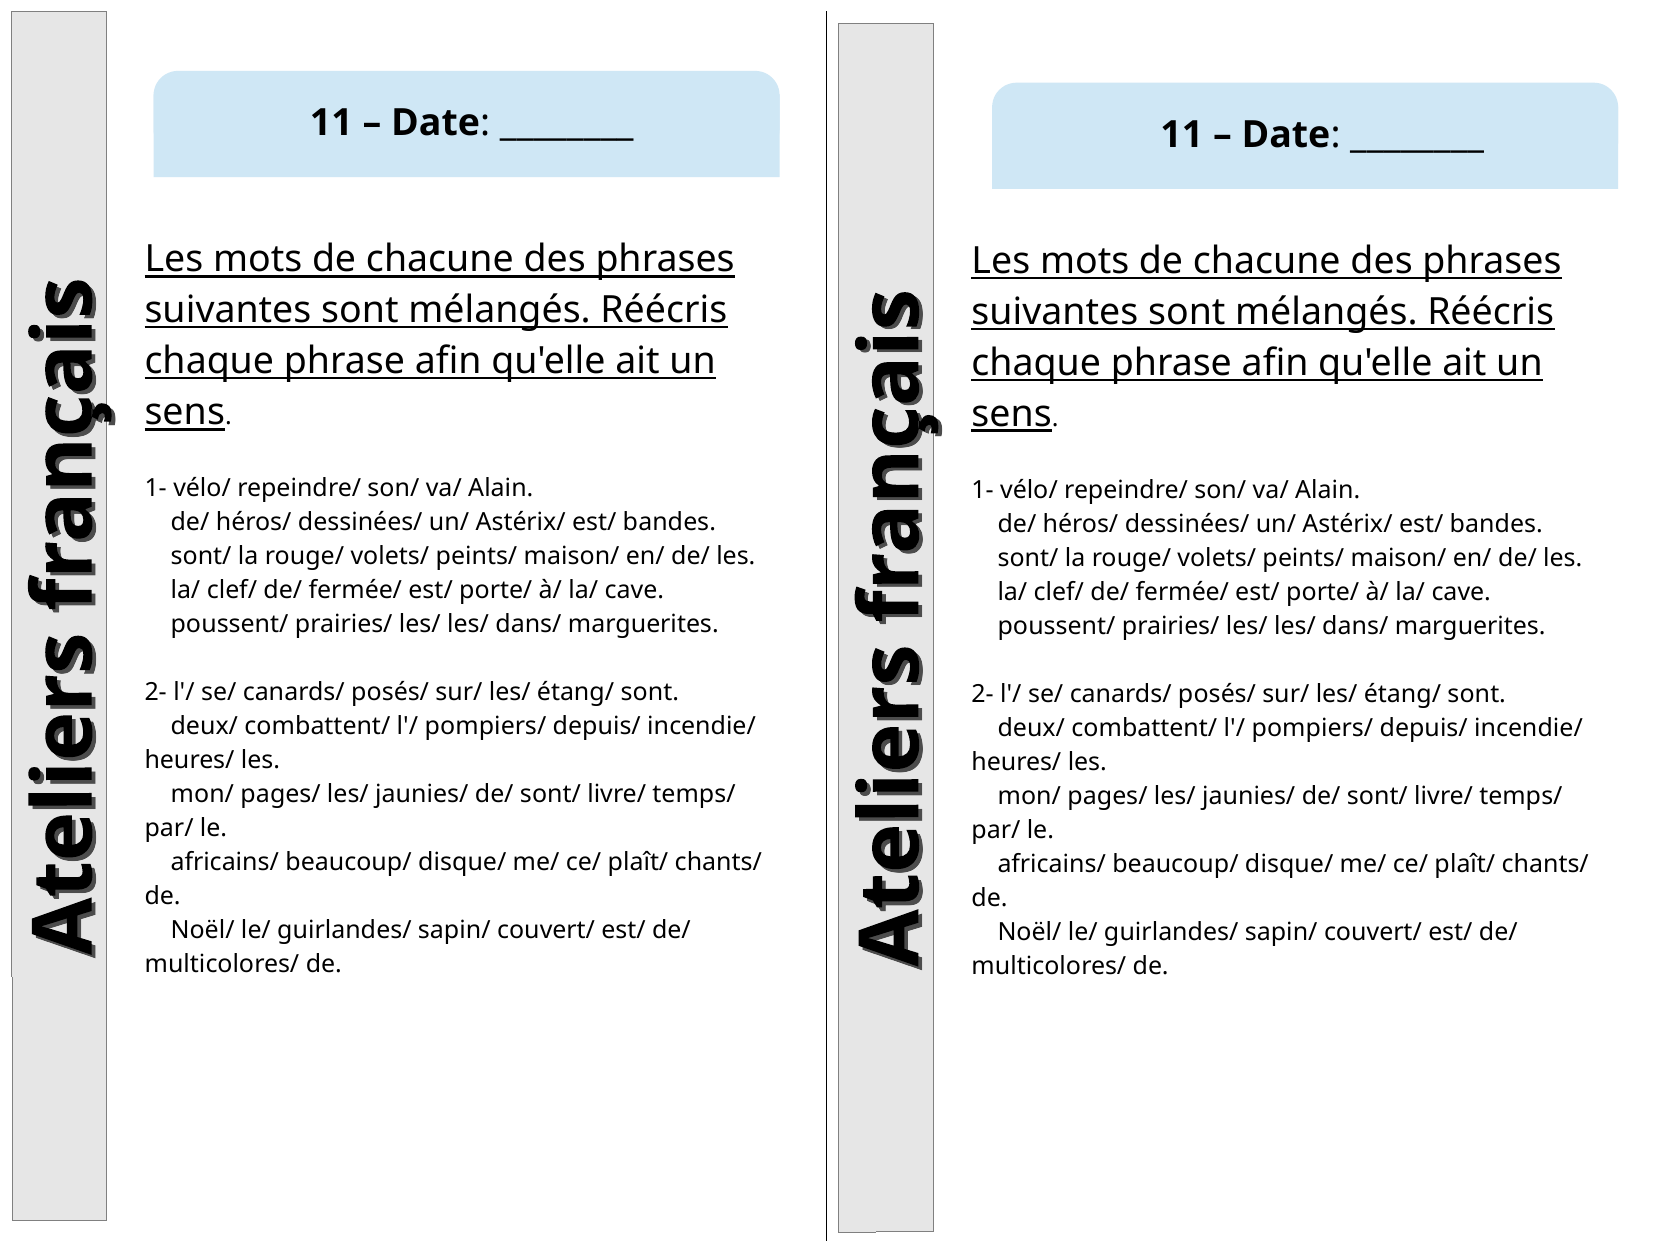

11 – Date: ________
11 – Date: ________
Les mots de chacune des phrases suivantes sont mélangés. Réécris chaque phrase afin qu'elle ait un sens.
1- vélo/ repeindre/ son/ va/ Alain.
 de/ héros/ dessinées/ un/ Astérix/ est/ bandes.
 sont/ la rouge/ volets/ peints/ maison/ en/ de/ les.
 la/ clef/ de/ fermée/ est/ porte/ à/ la/ cave.
 poussent/ prairies/ les/ les/ dans/ marguerites.
2- l'/ se/ canards/ posés/ sur/ les/ étang/ sont.
 deux/ combattent/ l'/ pompiers/ depuis/ incendie/ heures/ les.
 mon/ pages/ les/ jaunies/ de/ sont/ livre/ temps/ par/ le.
 africains/ beaucoup/ disque/ me/ ce/ plaît/ chants/ de.
 Noël/ le/ guirlandes/ sapin/ couvert/ est/ de/ multicolores/ de.
Les mots de chacune des phrases suivantes sont mélangés. Réécris chaque phrase afin qu'elle ait un sens.
1- vélo/ repeindre/ son/ va/ Alain.
 de/ héros/ dessinées/ un/ Astérix/ est/ bandes.
 sont/ la rouge/ volets/ peints/ maison/ en/ de/ les.
 la/ clef/ de/ fermée/ est/ porte/ à/ la/ cave.
 poussent/ prairies/ les/ les/ dans/ marguerites.
2- l'/ se/ canards/ posés/ sur/ les/ étang/ sont.
 deux/ combattent/ l'/ pompiers/ depuis/ incendie/ heures/ les.
 mon/ pages/ les/ jaunies/ de/ sont/ livre/ temps/ par/ le.
 africains/ beaucoup/ disque/ me/ ce/ plaît/ chants/ de.
 Noël/ le/ guirlandes/ sapin/ couvert/ est/ de/ multicolores/ de.
Ateliers français
Ateliers français